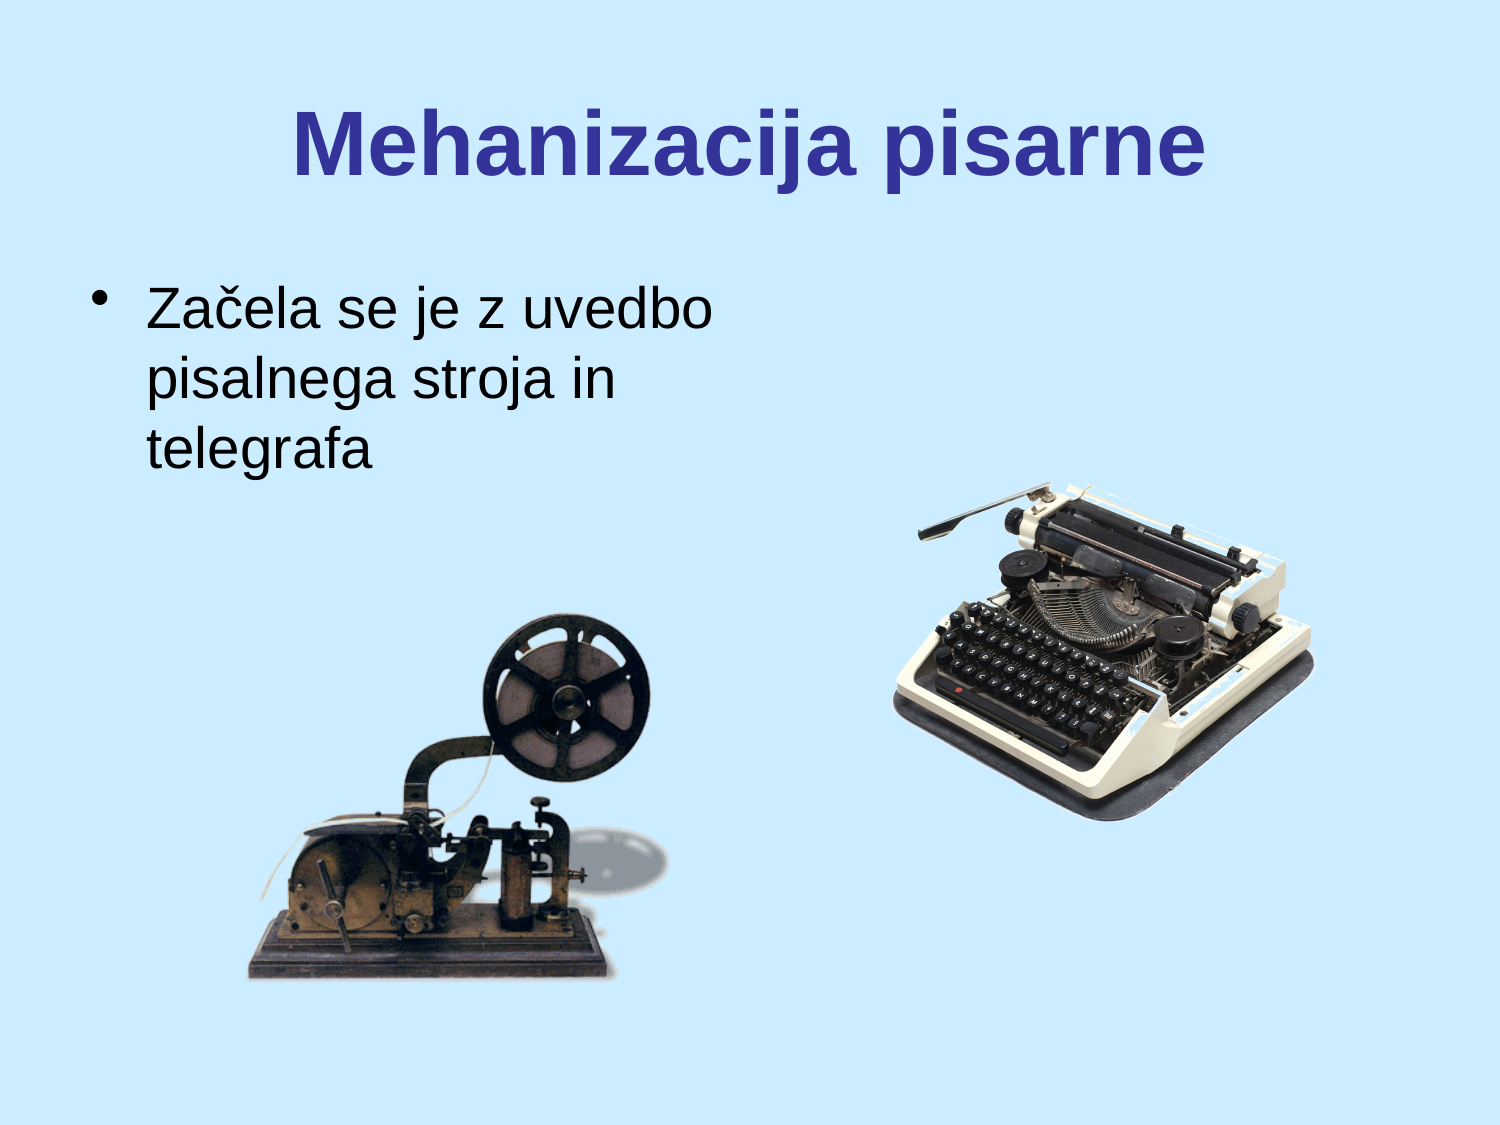

# Mehanizacija pisarne
Začela se je z uvedbo pisalnega stroja in telegrafa